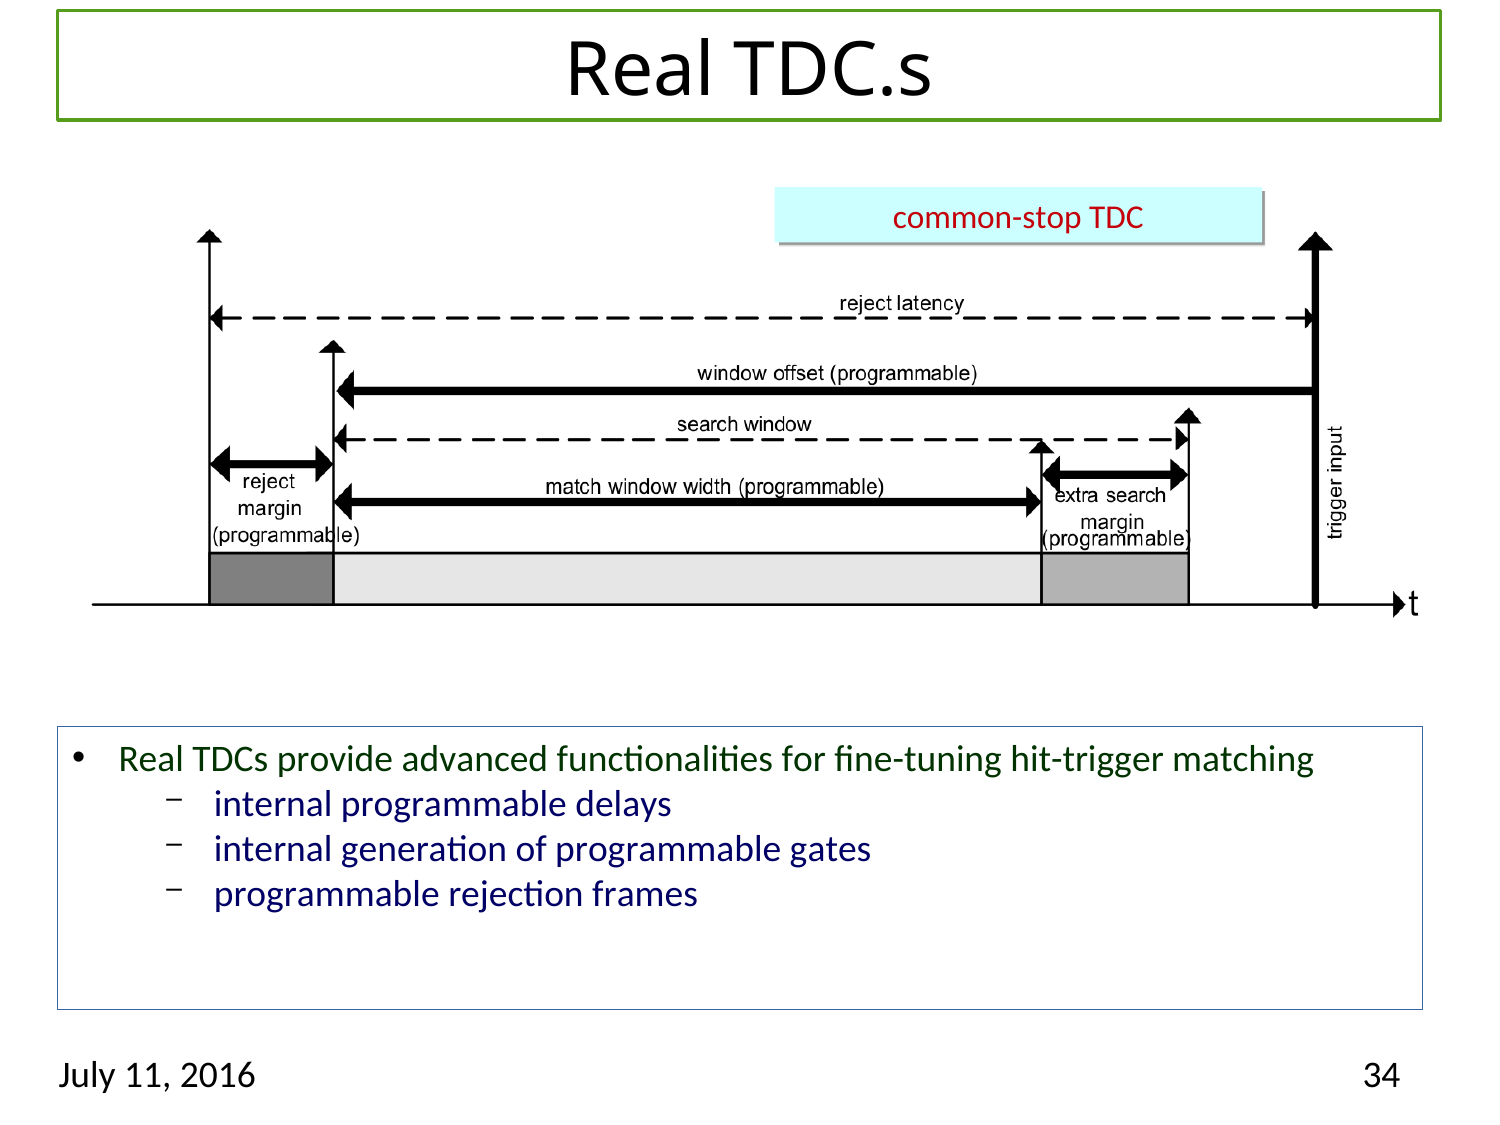

# Real TDC.s
common-stop TDC
Real TDCs provide advanced functionalities for fine-tuning hit-trigger matching
internal programmable delays
internal generation of programmable gates
programmable rejection frames
34